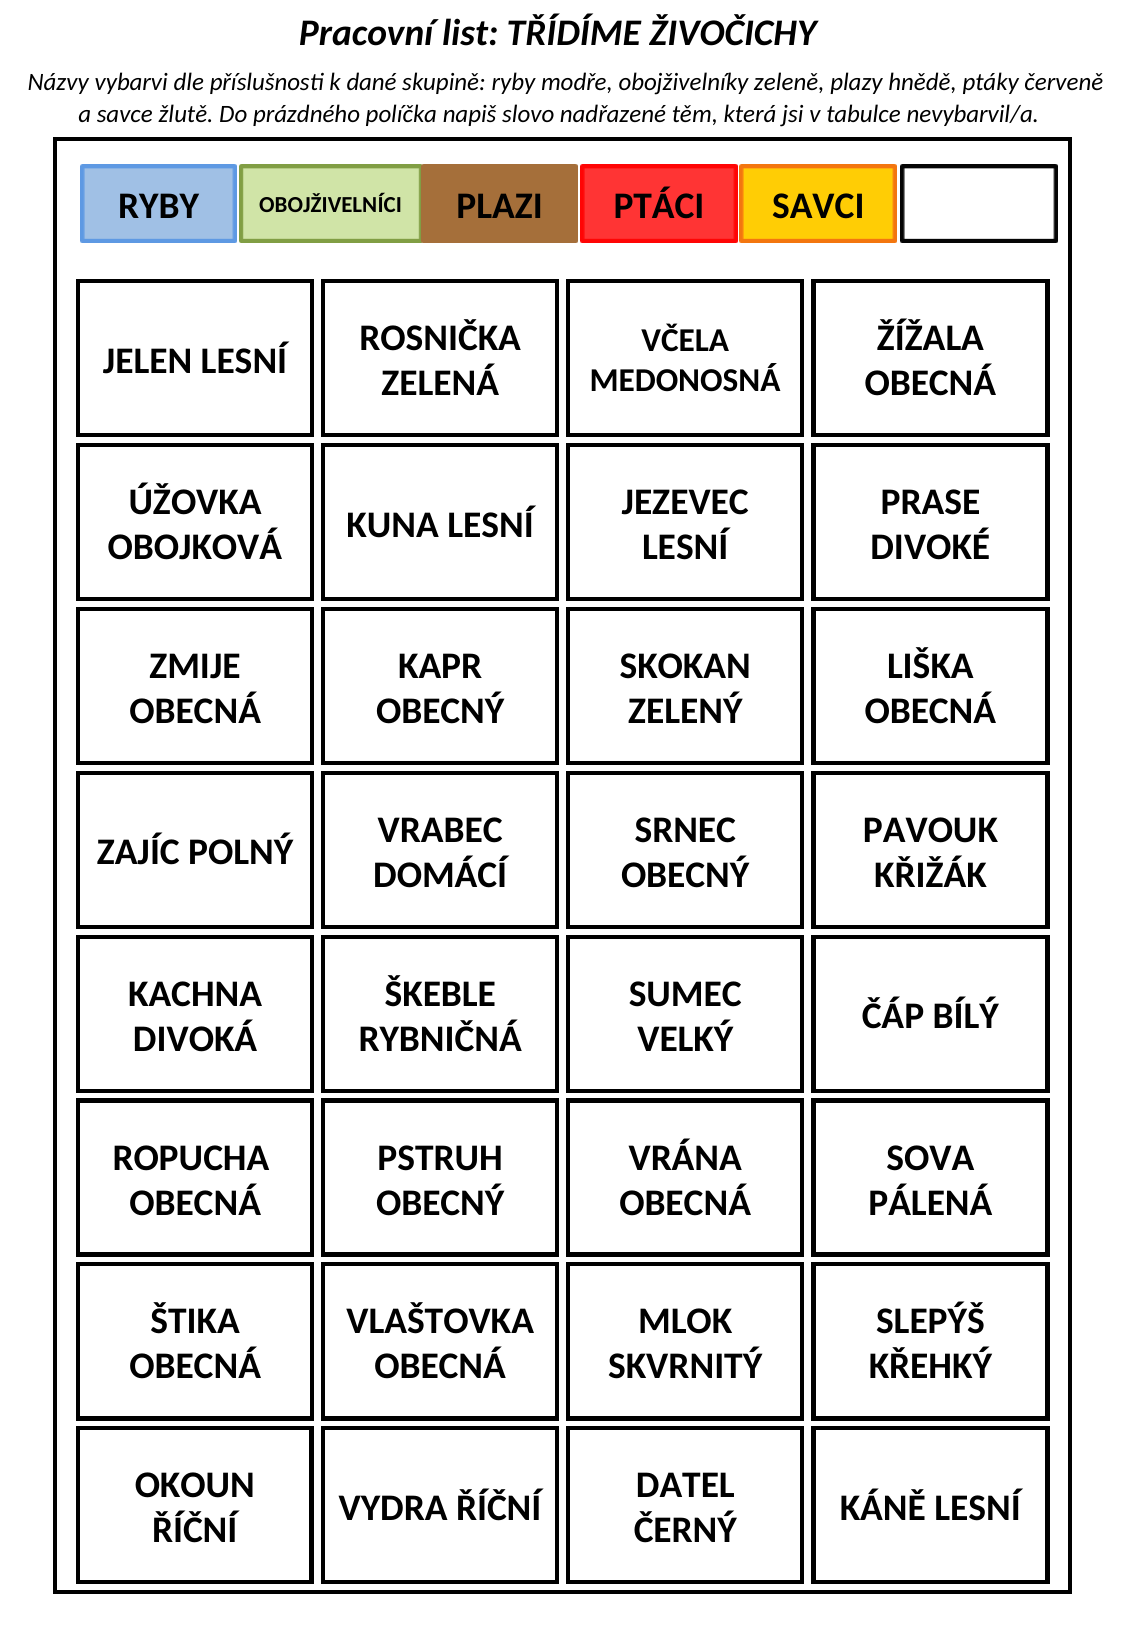

Pracovní list: TŘÍDÍME ŽIVOČICHY
 Názvy vybarvi dle příslušnosti k dané skupině: ryby modře, obojživelníky zeleně, plazy hnědě, ptáky červeně a savce žlutě. Do prázdného políčka napiš slovo nadřazené těm, která jsi v tabulce nevybarvil/a.
RYBY
OBOJŽIVELNÍCI
PLAZI
PTÁCI
SAVCI
JELEN LESNÍ
ROSNIČKA ZELENÁ
VČELA MEDONOSNÁ
ŽÍŽALA OBECNÁ
ÚŽOVKA OBOJKOVÁ
KUNA LESNÍ
JEZEVEC LESNÍ
PRASE DIVOKÉ
ZMIJE OBECNÁ
KAPR OBECNÝ
SKOKAN ZELENÝ
LIŠKA OBECNÁ
ZAJÍC POLNÝ
VRABEC DOMÁCÍ
SRNEC OBECNÝ
PAVOUK KŘIŽÁK
KACHNA DIVOKÁ
ŠKEBLE RYBNIČNÁ
SUMEC VELKÝ
ČÁP BÍLÝ
ROPUCHA OBECNÁ
PSTRUH OBECNÝ
VRÁNA OBECNÁ
SOVA PÁLENÁ
ŠTIKA OBECNÁ
VLAŠTOVKA OBECNÁ
MLOK SKVRNITÝ
SLEPÝŠ KŘEHKÝ
OKOUN ŘÍČNÍ
VYDRA ŘÍČNÍ
DATEL ČERNÝ
KÁNĚ LESNÍ